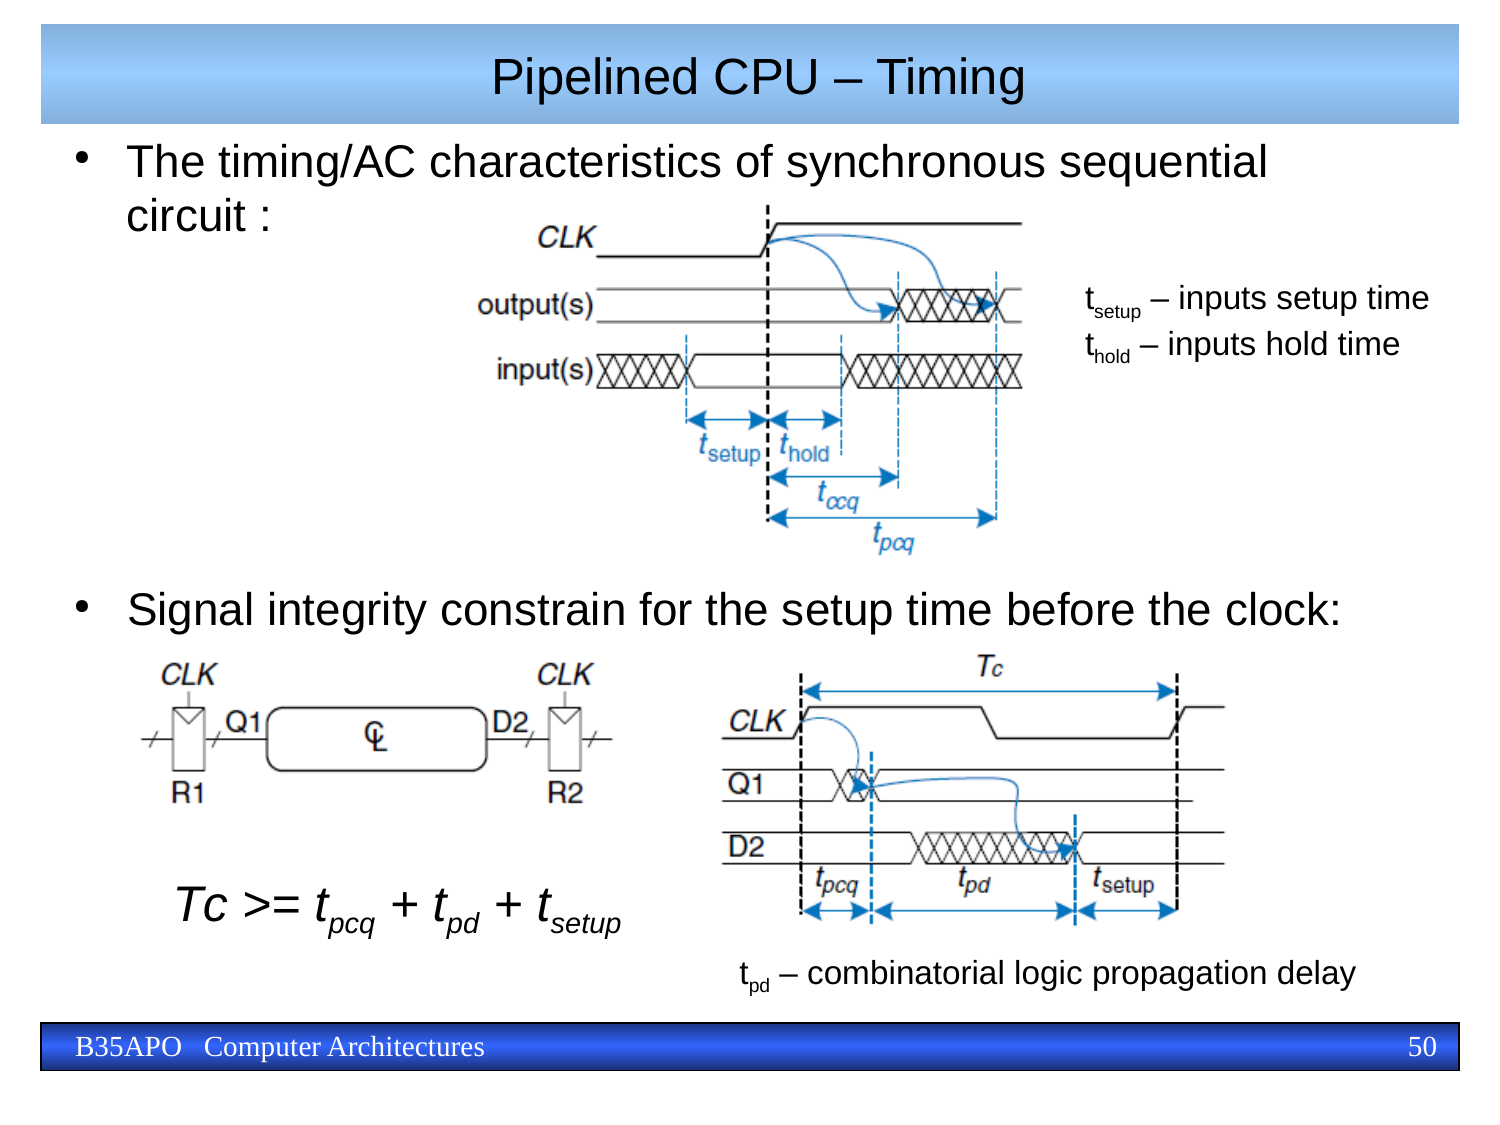

# Pipelined CPU – Timing
The timing/AC characteristics of synchronous sequential circuit :
tsetup – inputs setup time
thold – inputs hold time
Signal integrity constrain for the setup time before the clock:
Tc >= tpcq + tpd + tsetup
tpd – combinatorial logic propagation delay
B35APO Computer Architectures
50